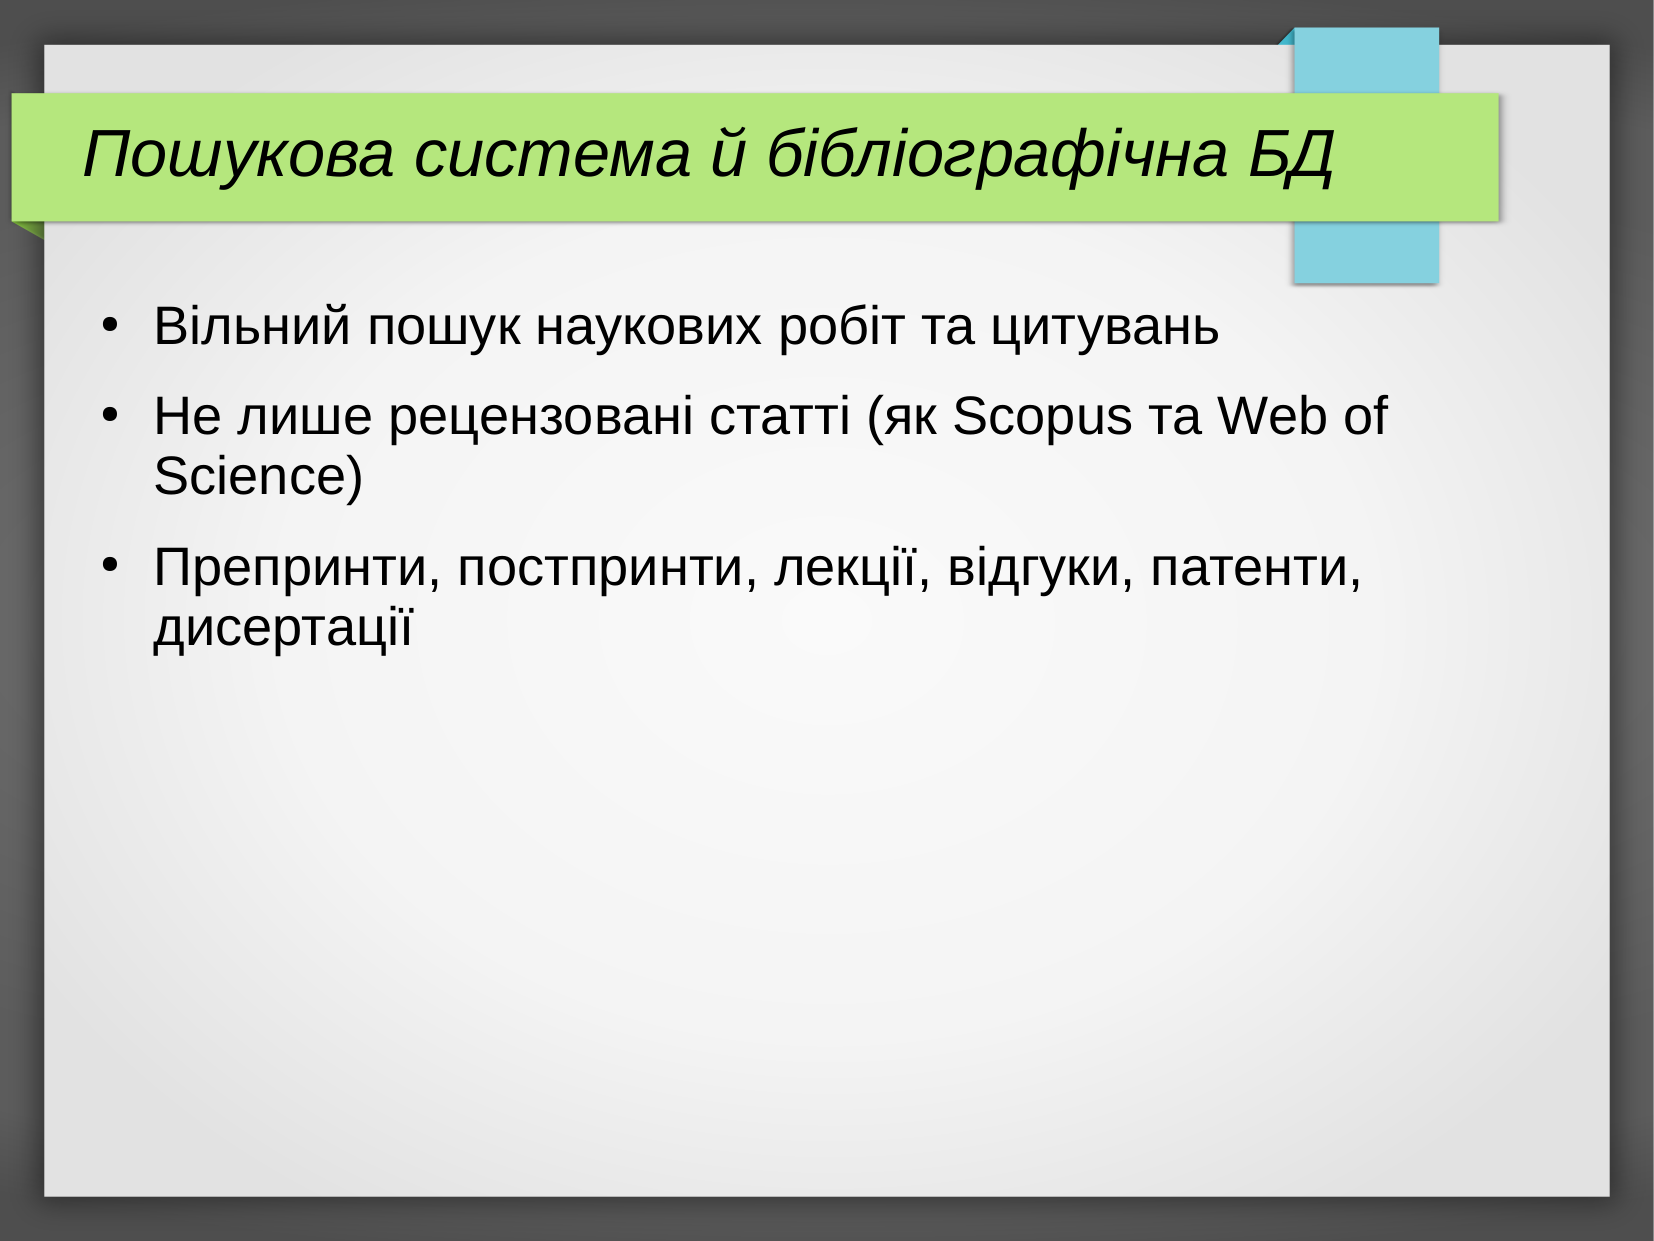

# Пошукова система й бібліографічна БД
Вільний пошук наукових робіт та цитувань
Не лише рецензовані статті (як Scopus та Web of Science)
Препринти, постпринти, лекції, відгуки, патенти, дисертації